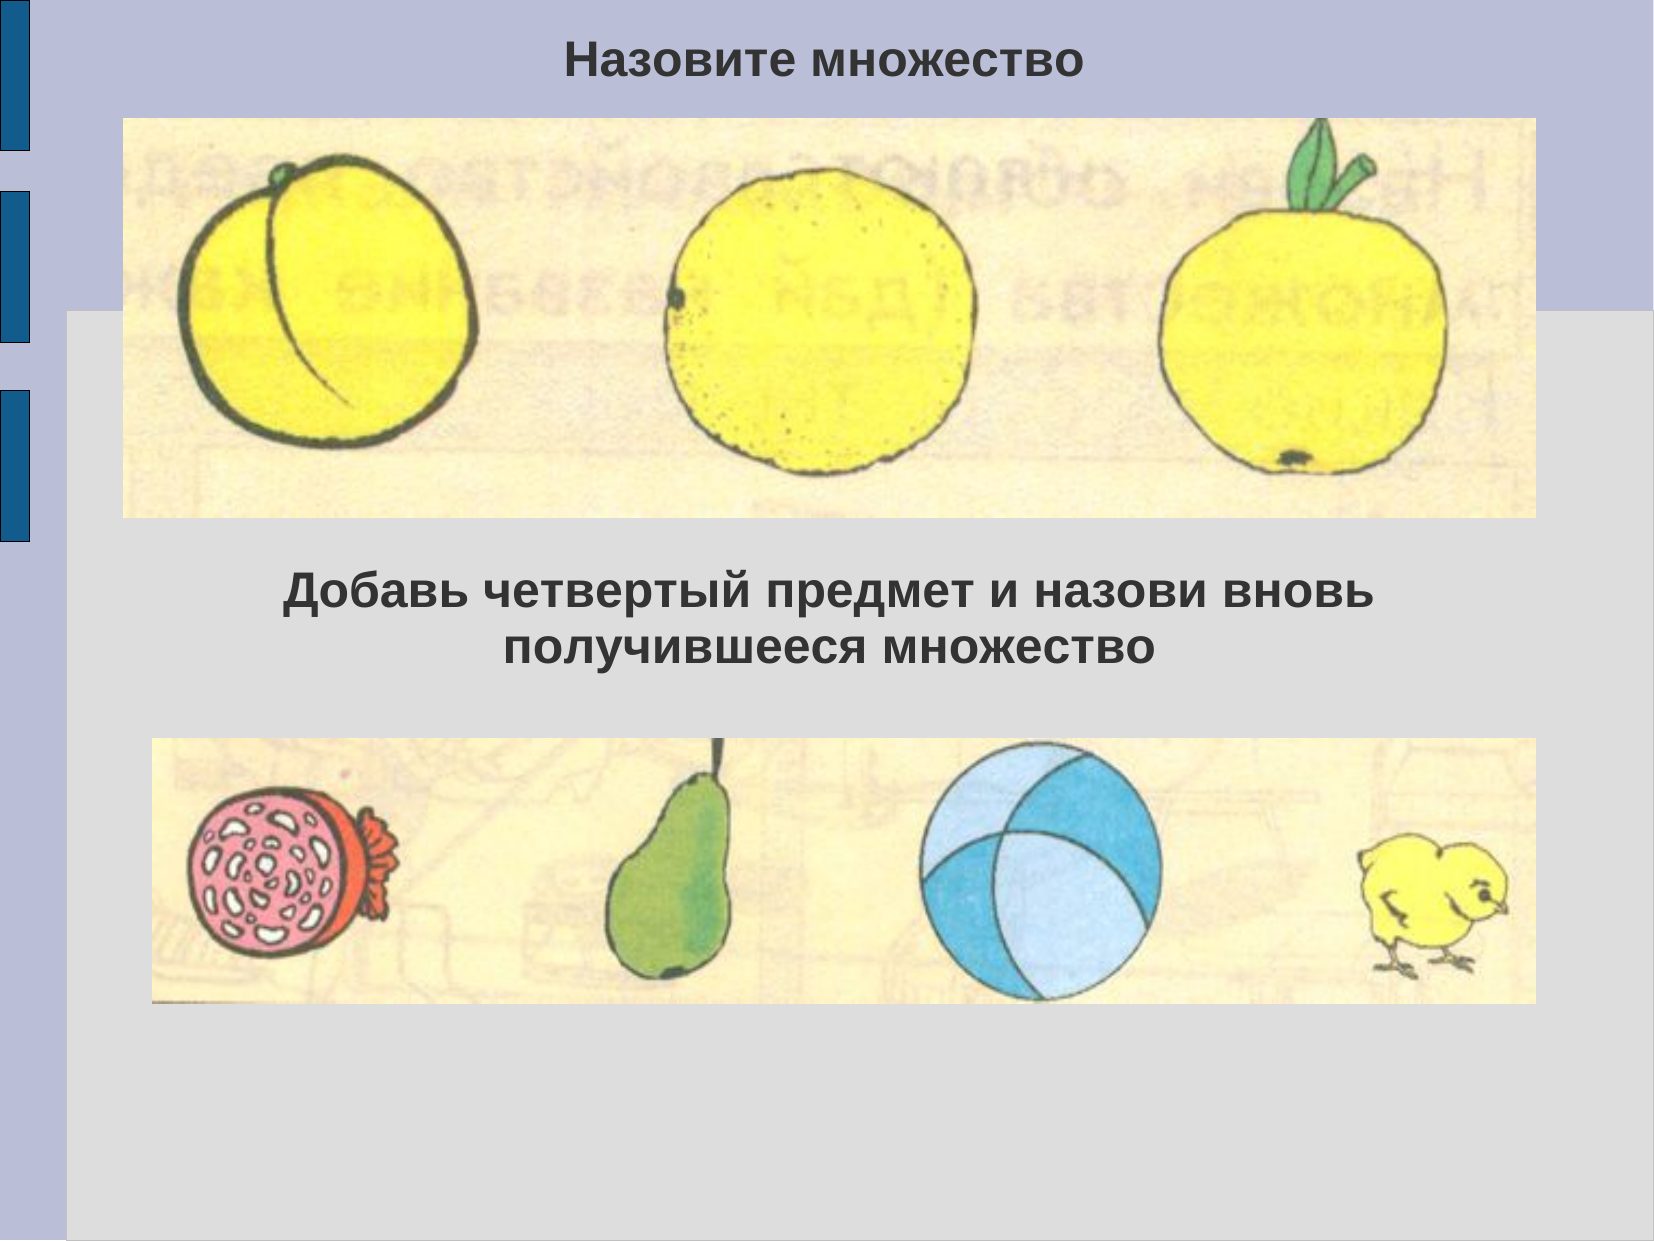

# Назовите множество
Добавь четвертый предмет и назови вновь получившееся множество